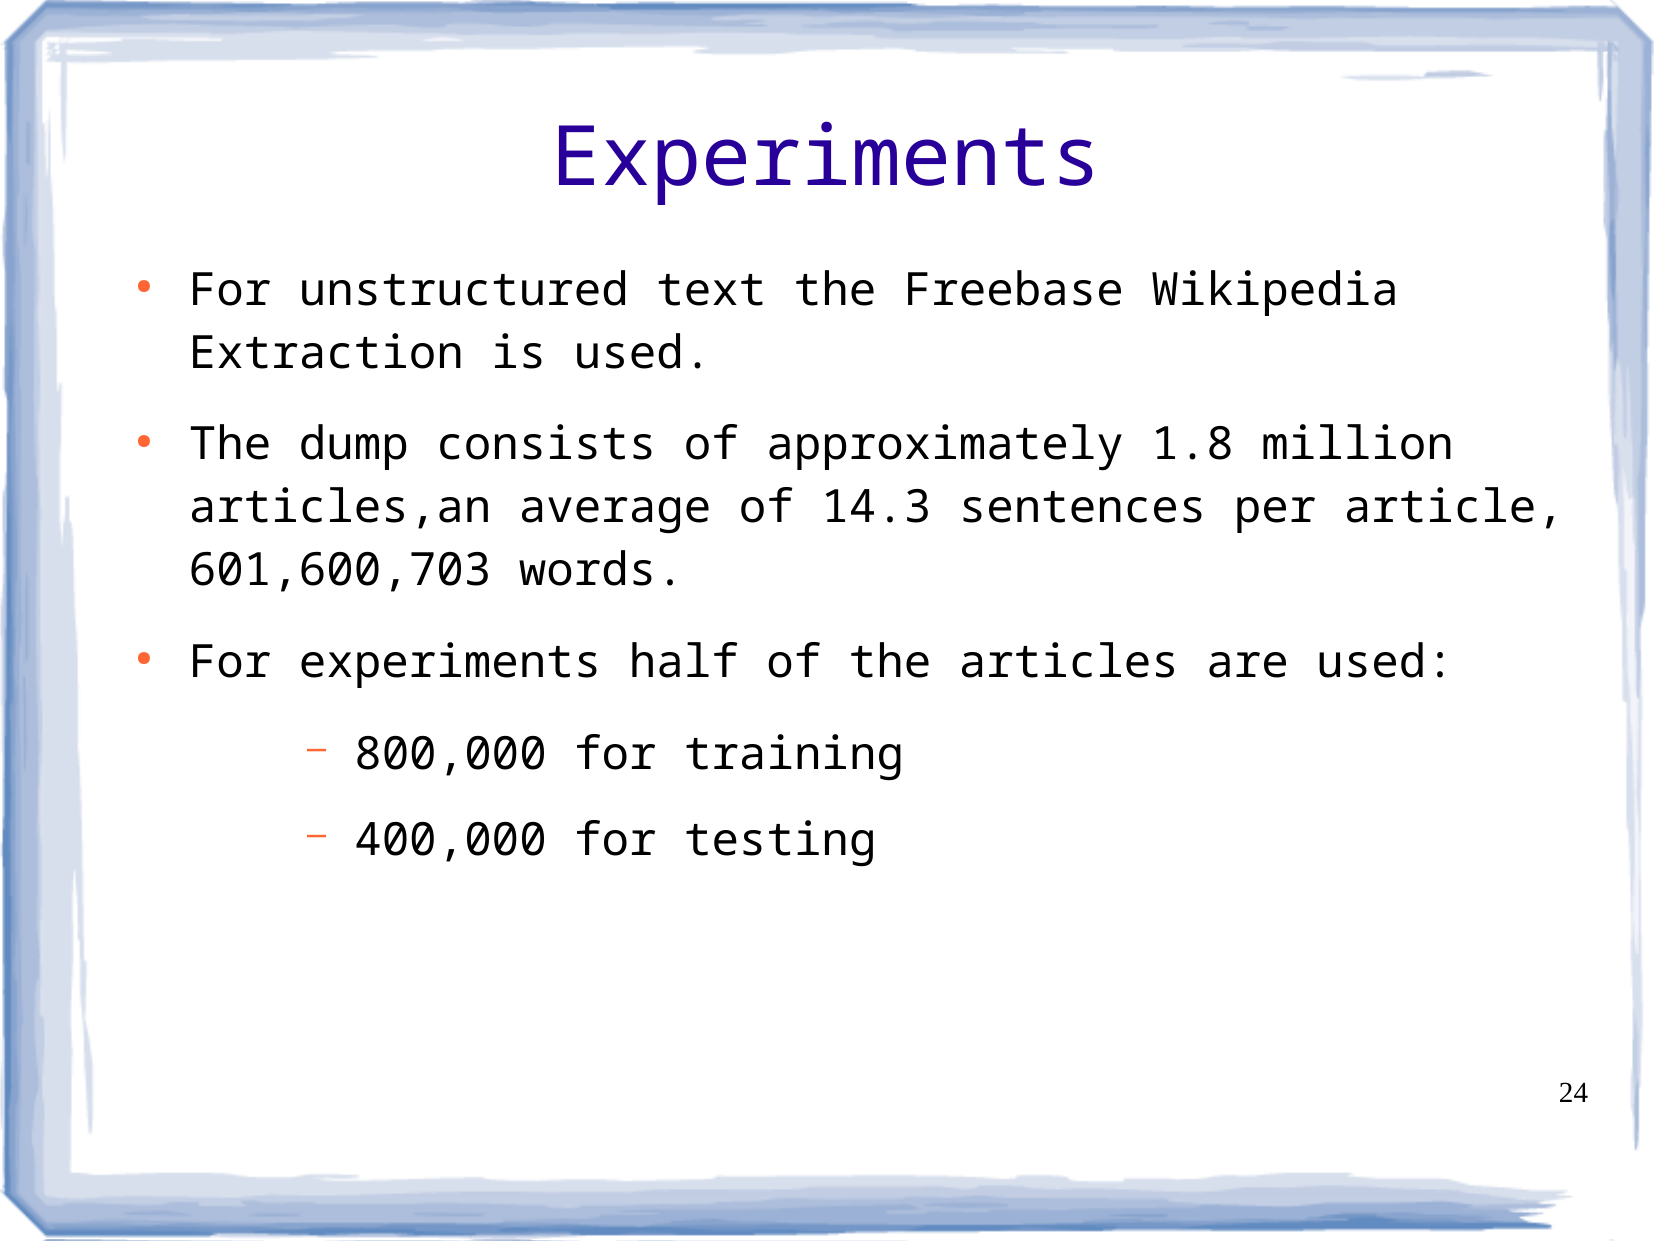

# Experiments
For unstructured text the Freebase Wikipedia Extraction is used.
The dump consists of approximately 1.8 million articles,an average of 14.3 sentences per article, 601,600,703 words.
For experiments half of the articles are used:
800,000 for training
400,000 for testing
24